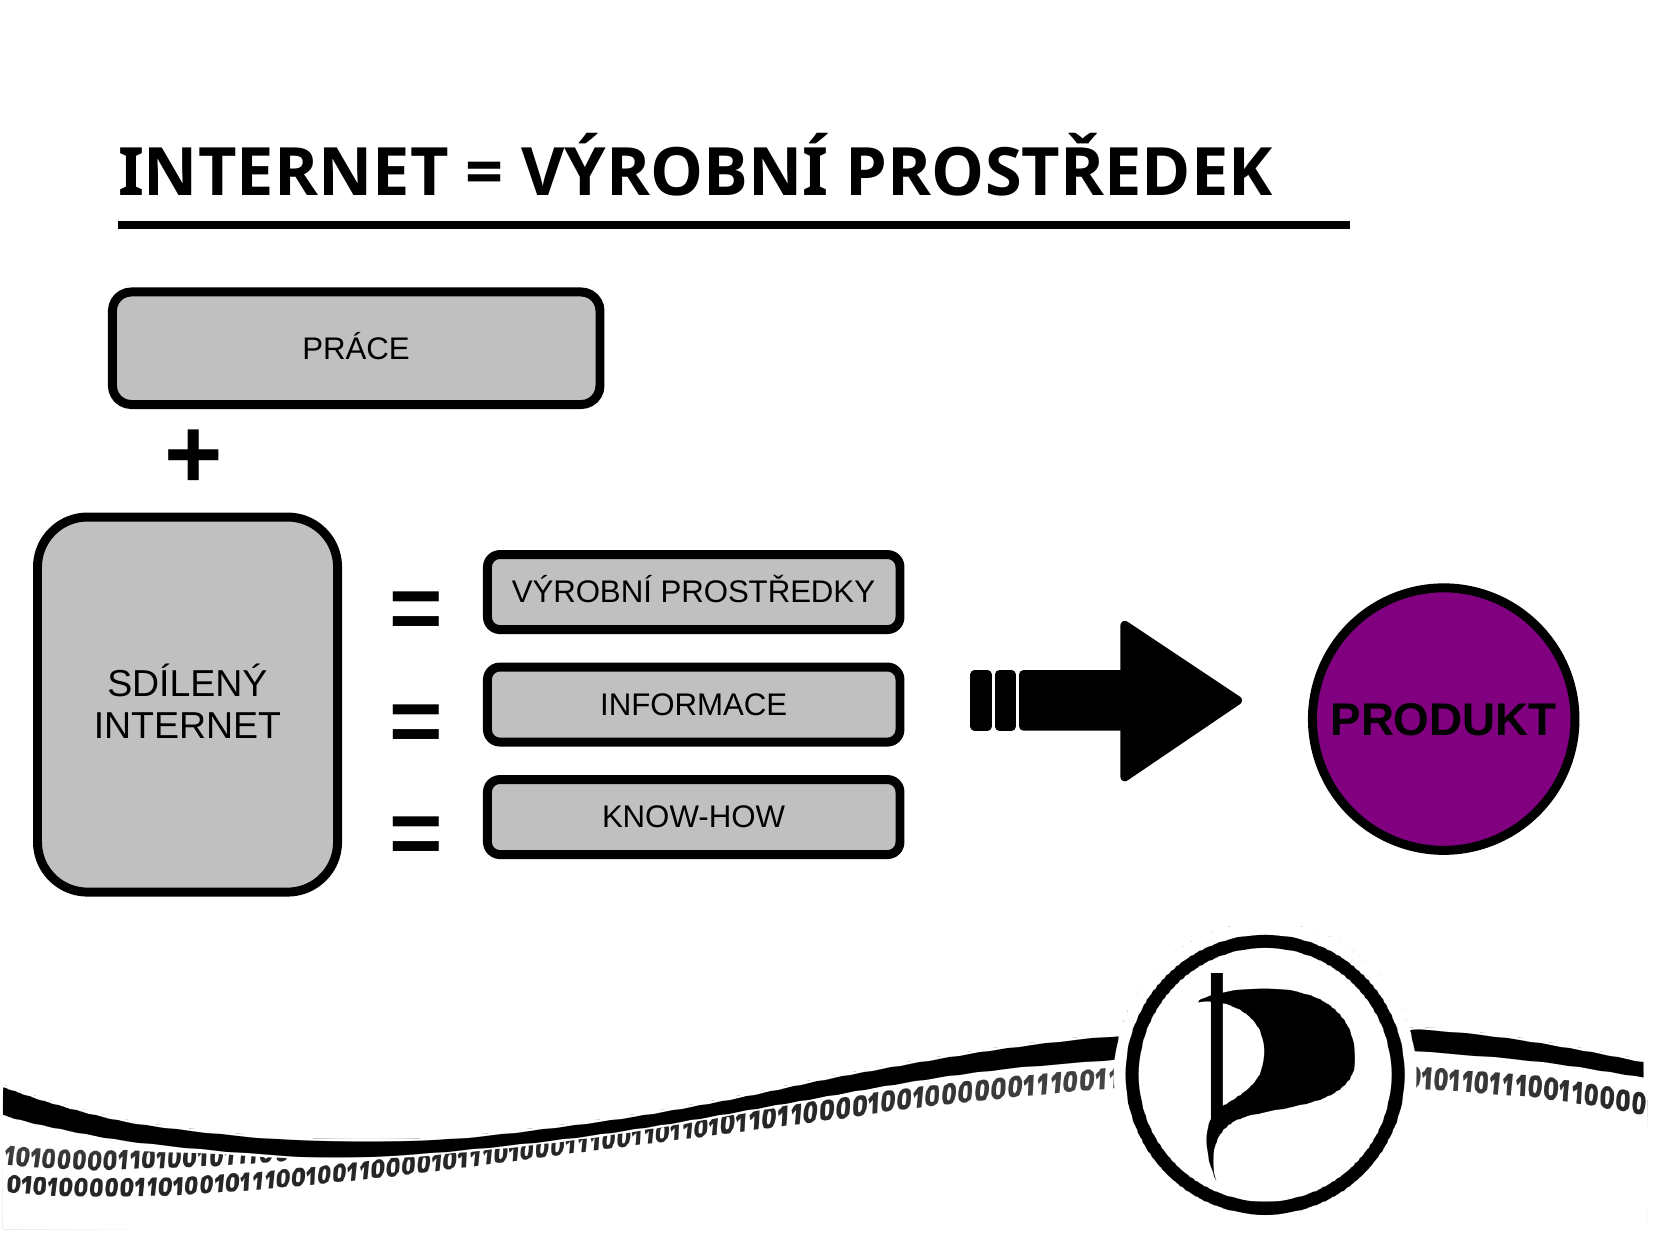

# INTERNET = VÝROBNÍ PROSTŘEDEK
PRÁCE
+
SDÍLENÝ INTERNET
=
VÝROBNÍ PROSTŘEDKY
PRODUKT
=
INFORMACE
=
KNOW-HOW